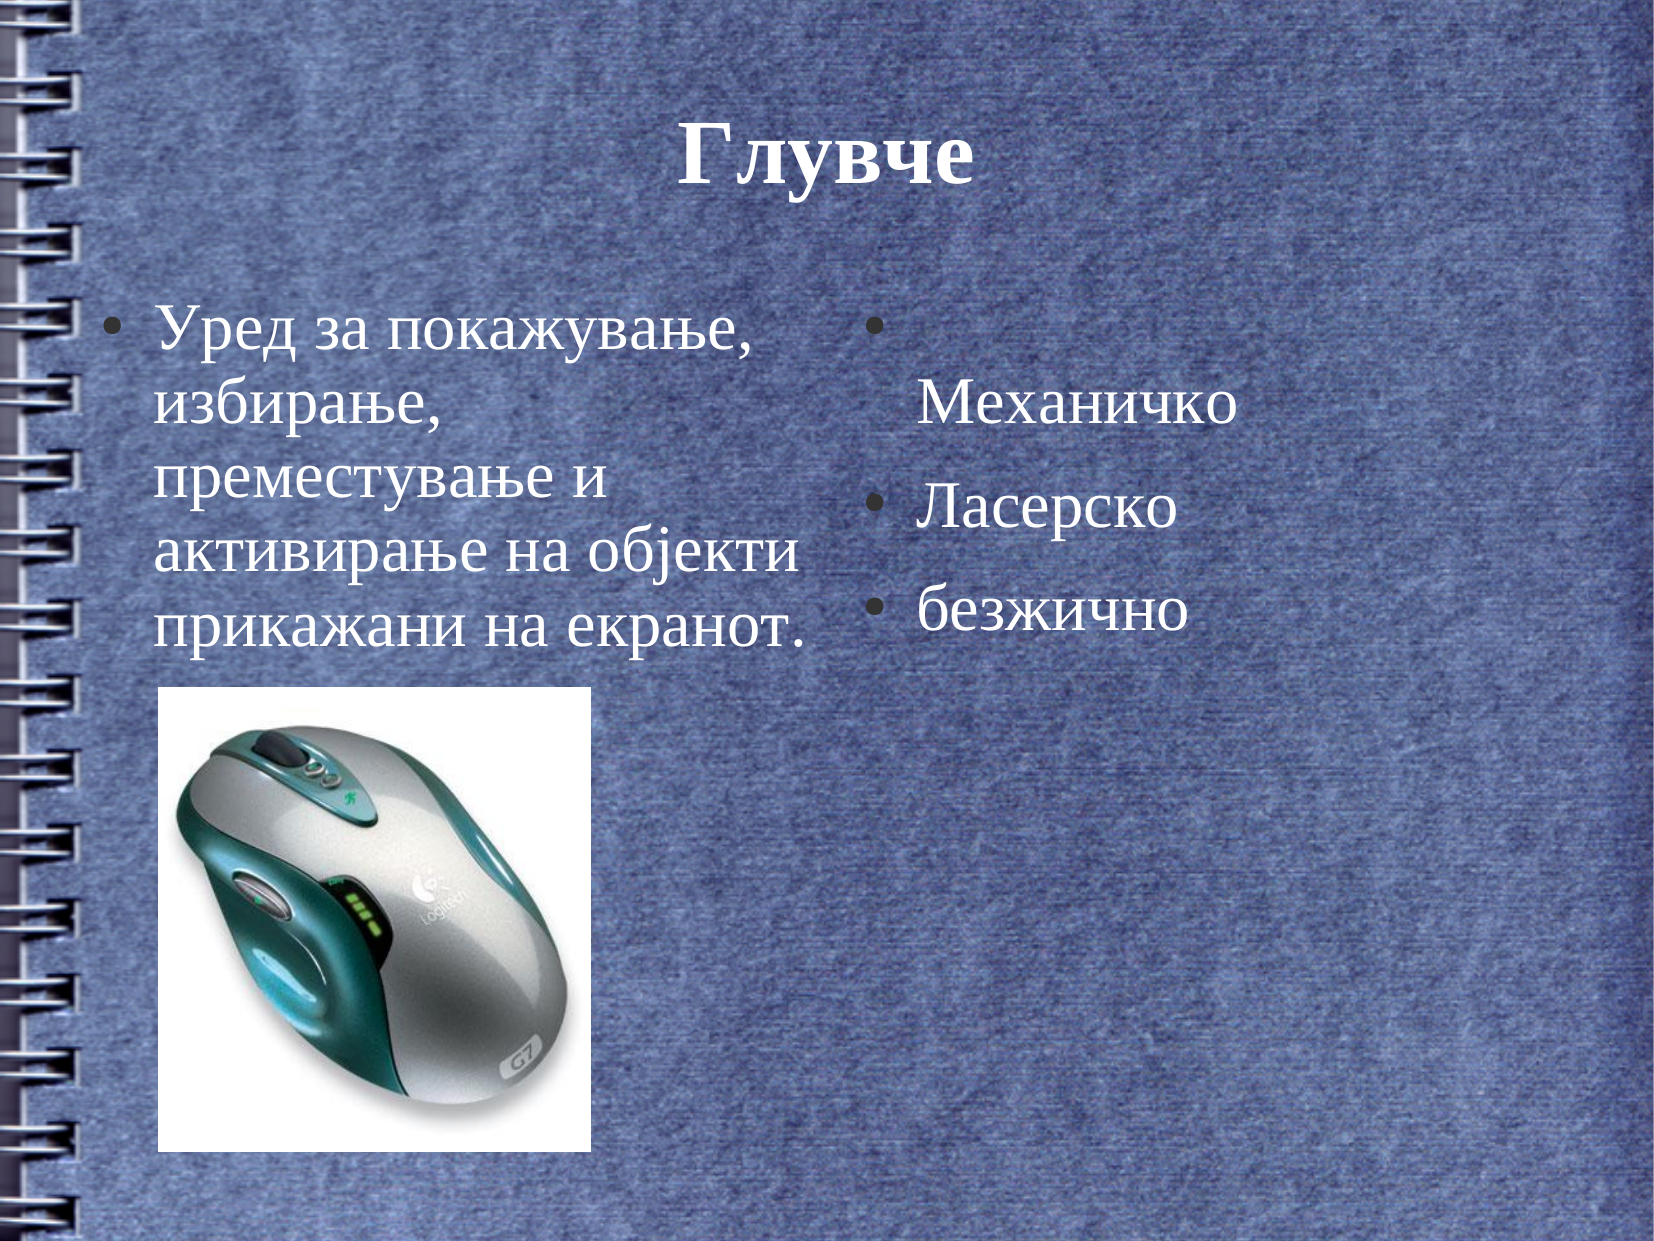

# Глувче
Уред за покажување, избирање, преместување и активирање на објекти прикажани на екранот.
Механичко
Ласерско
безжично